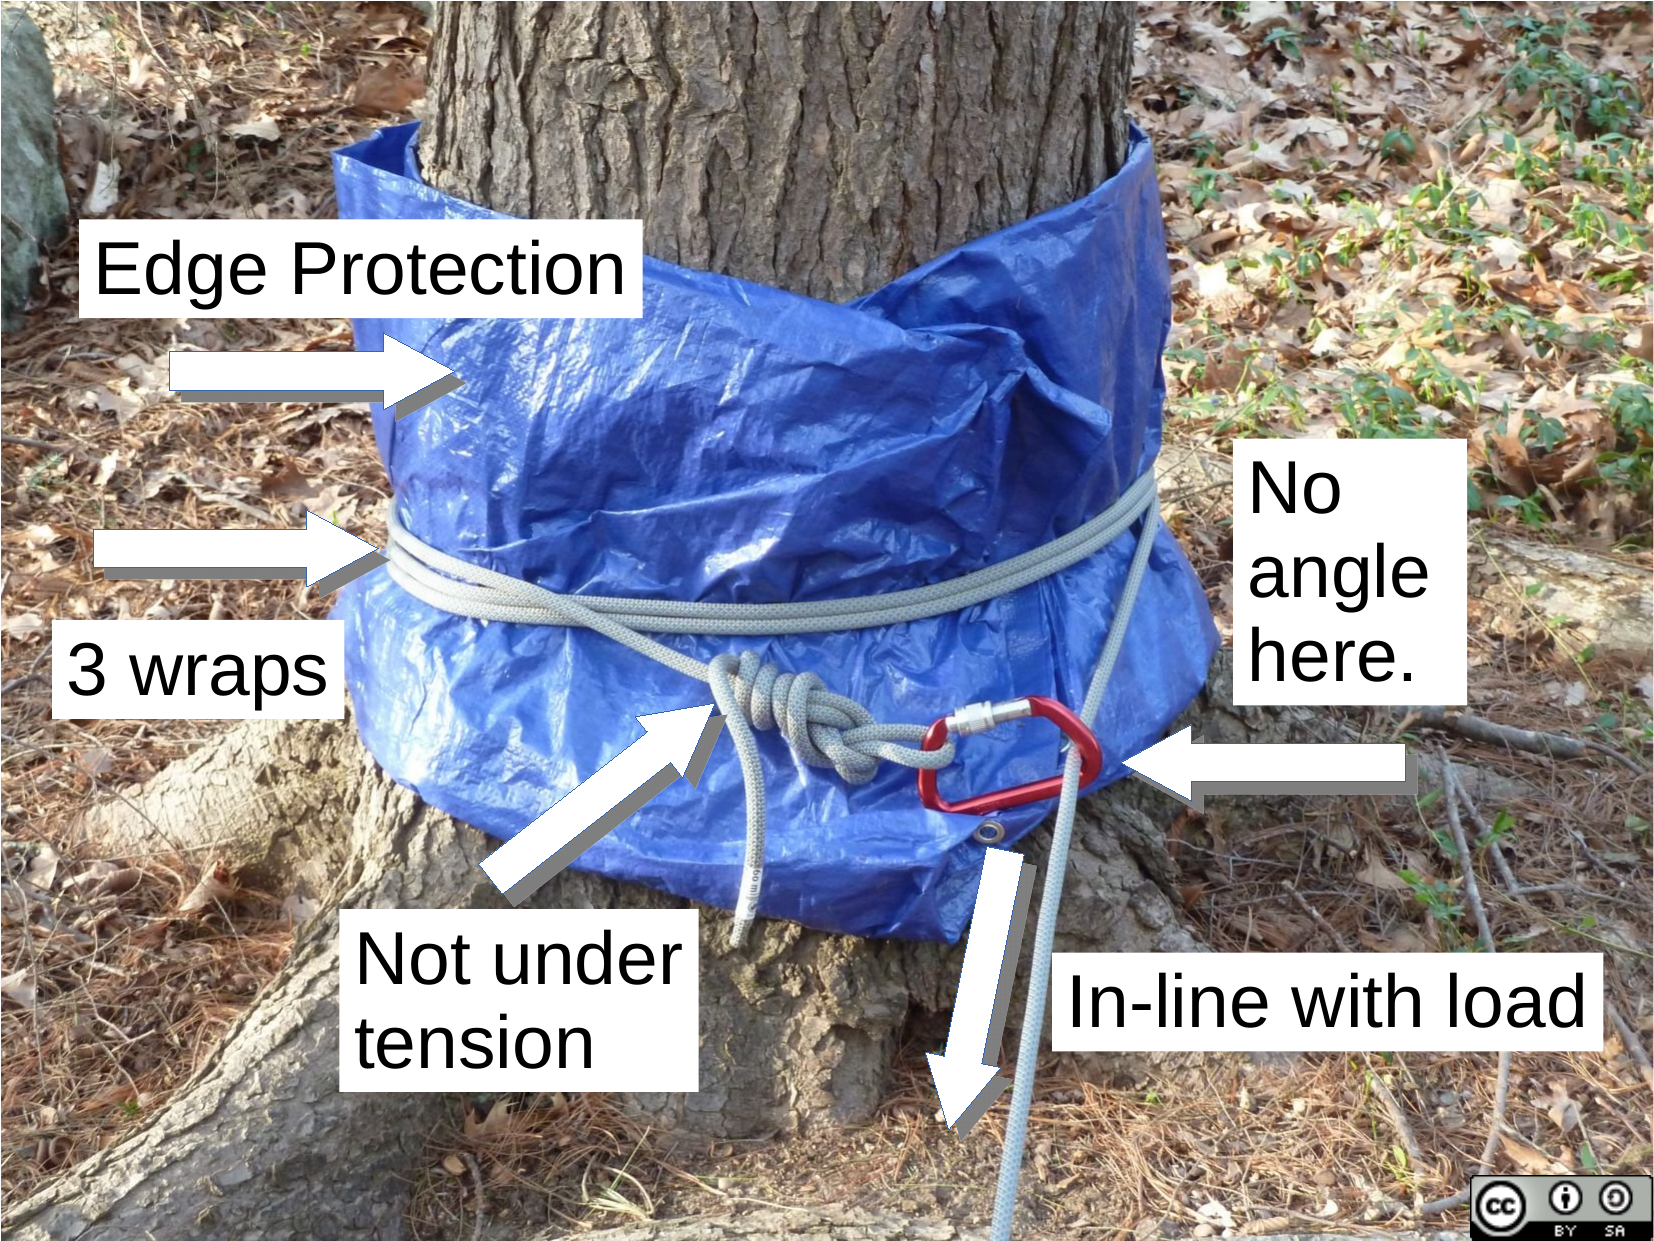

Edge Protection
No
angle
here.
3 wraps
Not under
tension
In-line with load